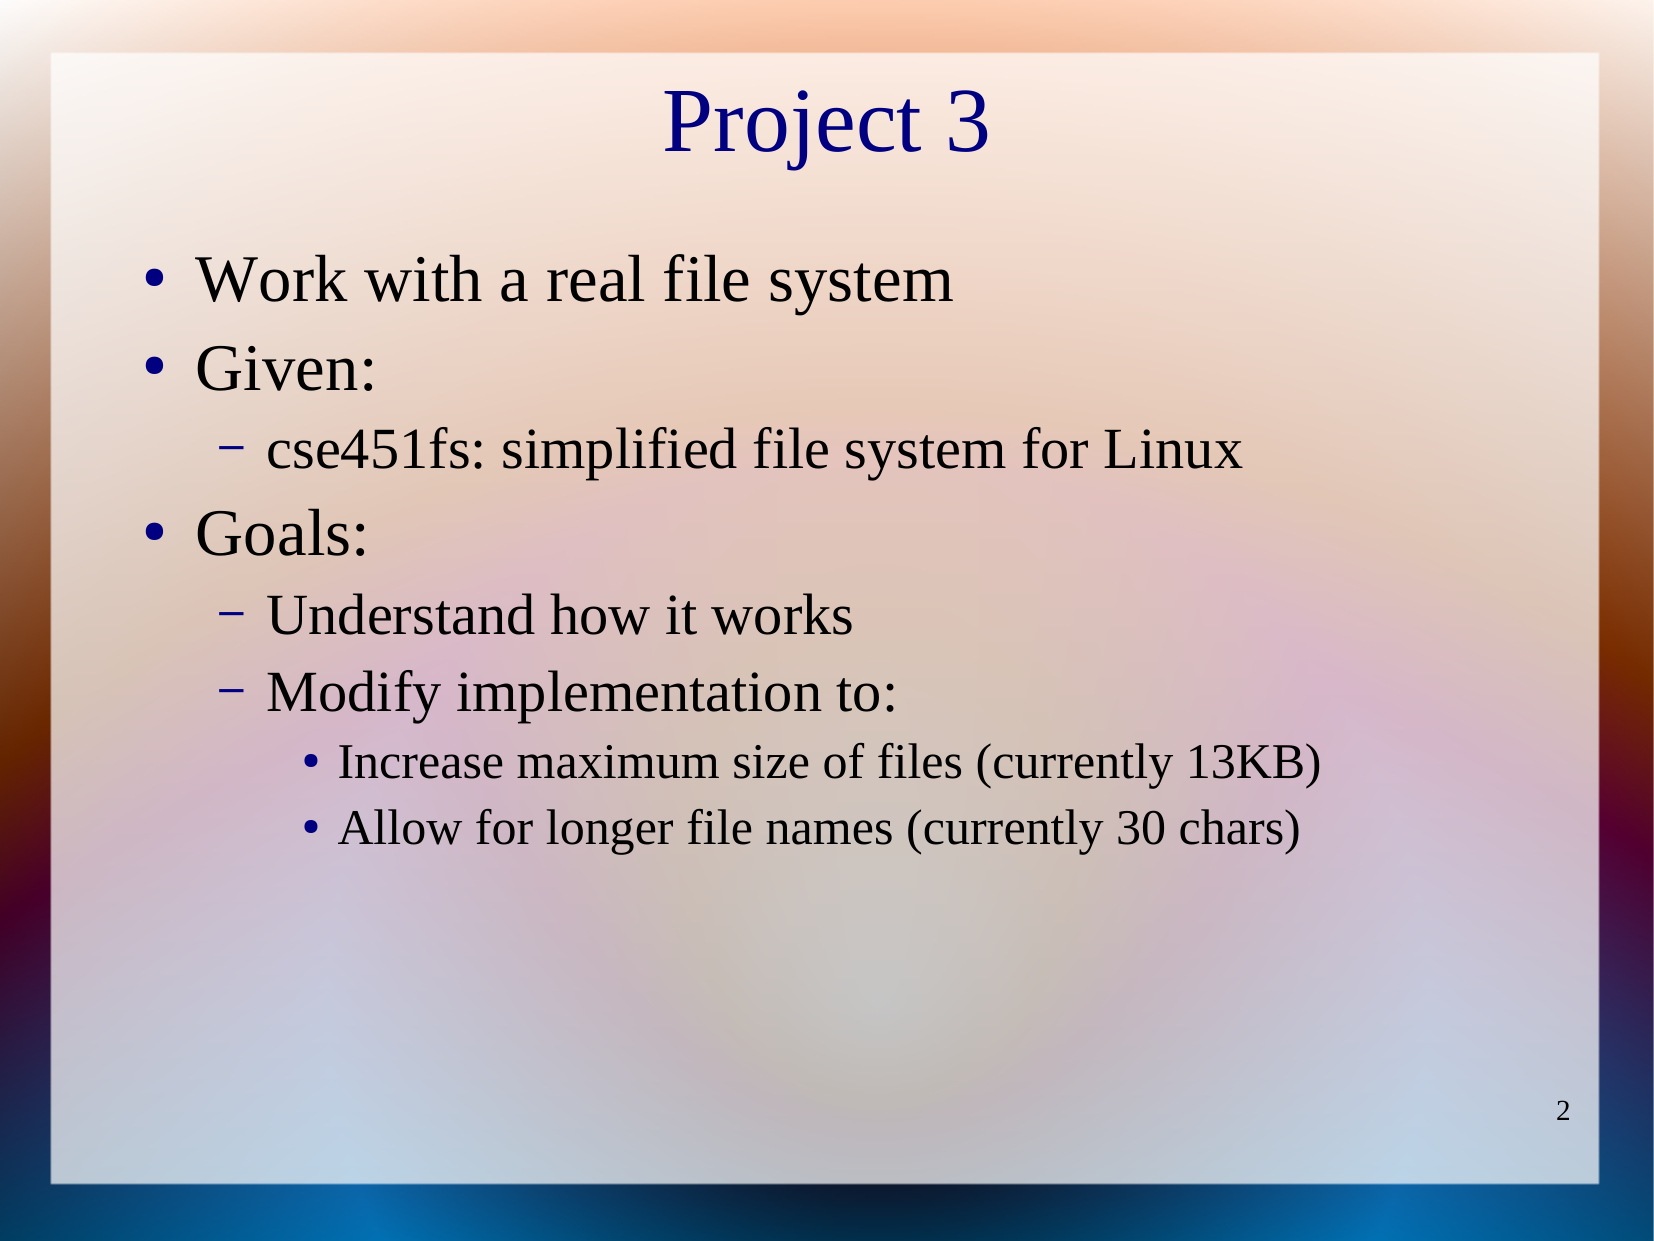

# Project 3
Work with a real file system
Given:
cse451fs: simplified file system for Linux
Goals:
Understand how it works
Modify implementation to:
Increase maximum size of files (currently 13KB)
Allow for longer file names (currently 30 chars)
2